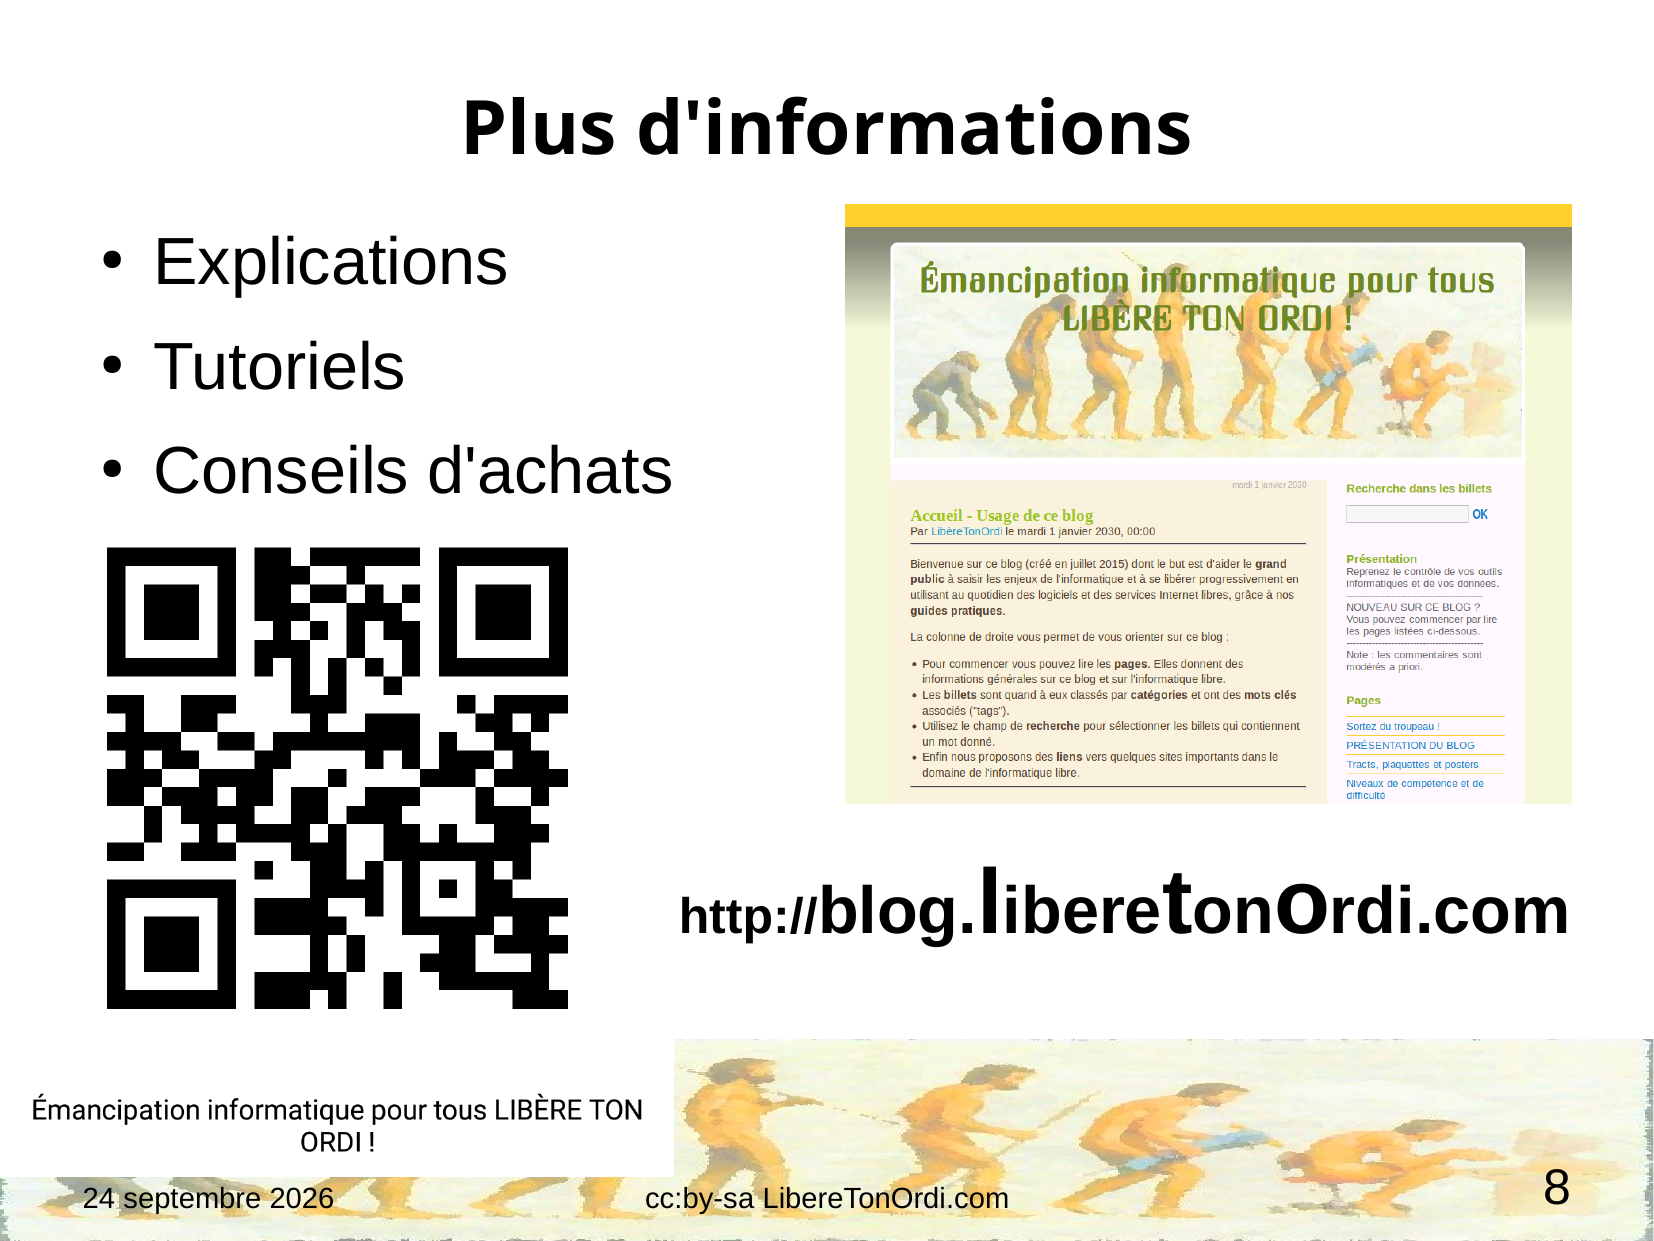

# Plus d'informations
Explications
Tutoriels
Conseils d'achats
 http://blog.liberetonordi.com
cc:by-sa LibereTonOrdi.com
8